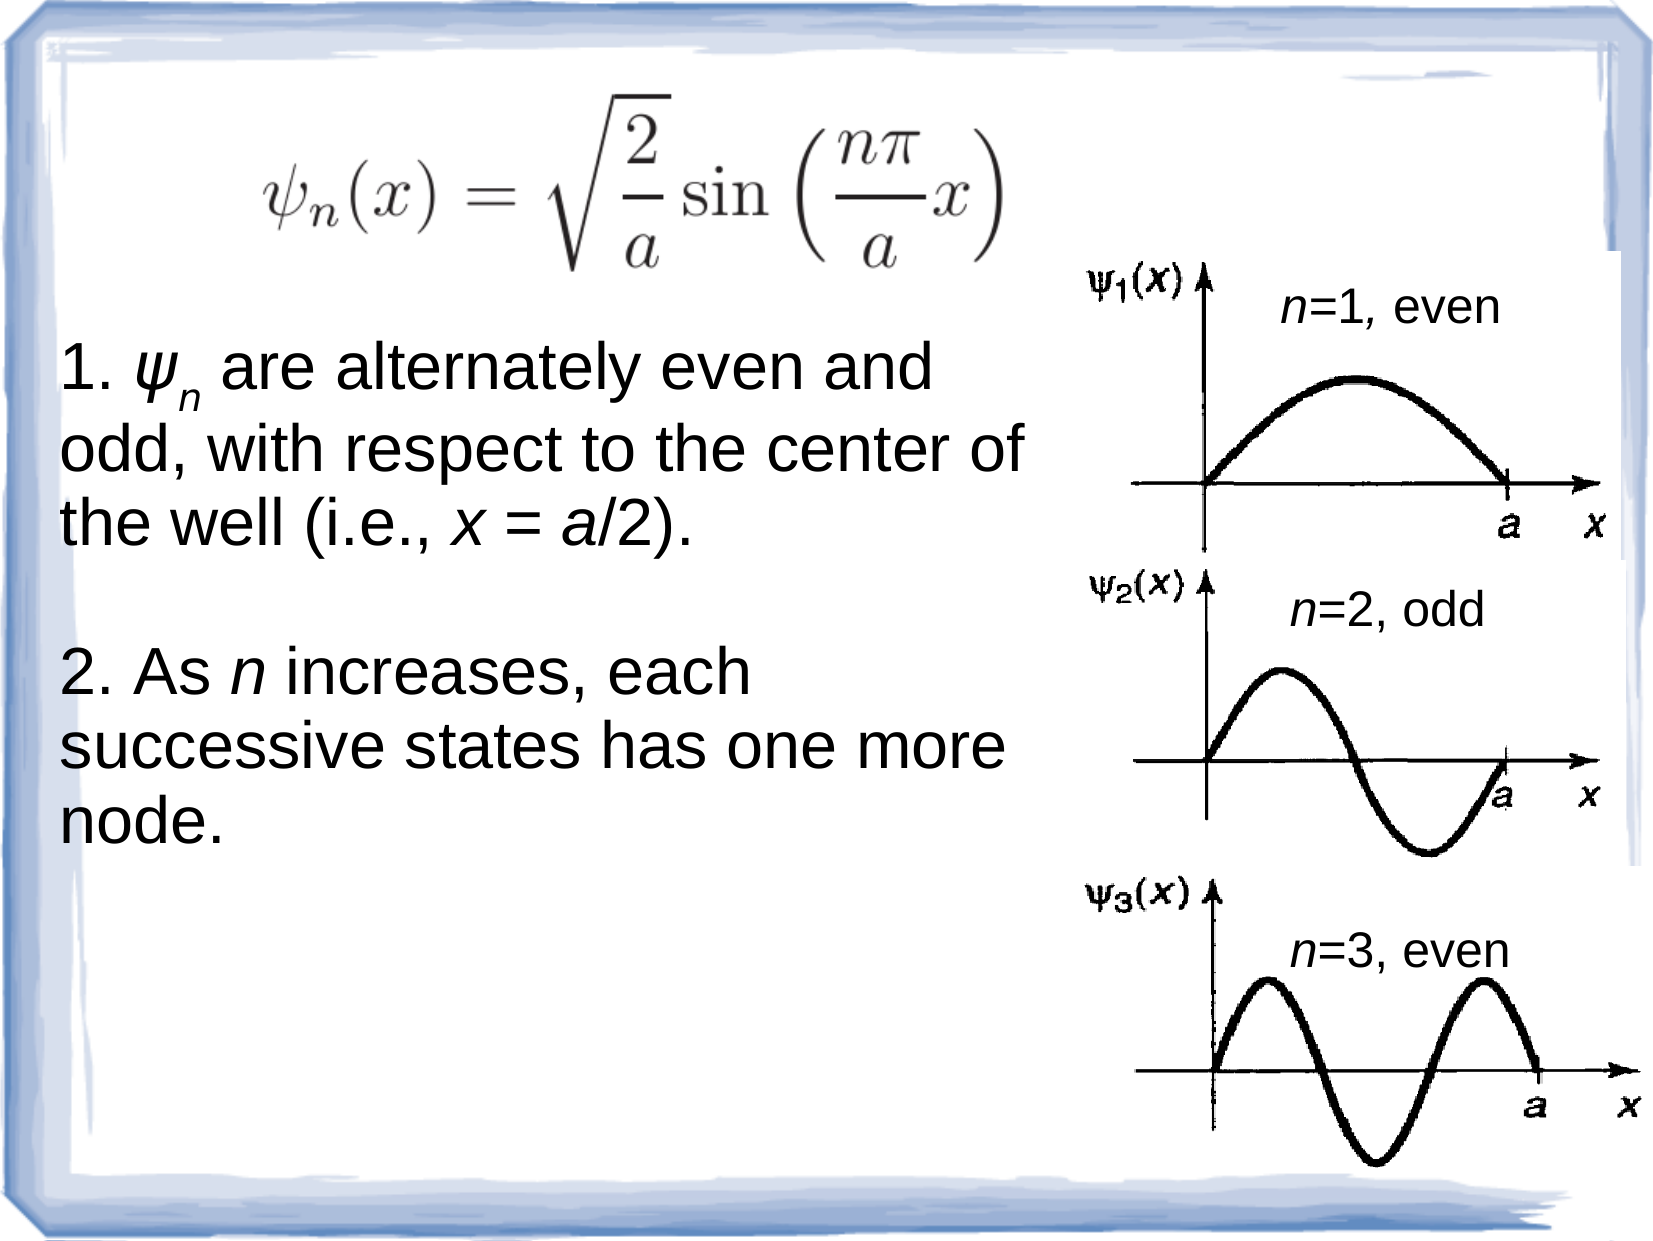

n=1, even
1. ψn are alternately even and odd, with respect to the center of the well (i.e., x = a/2).
2. As n increases, each successive states has one more node.
n=2, odd
n=3, even